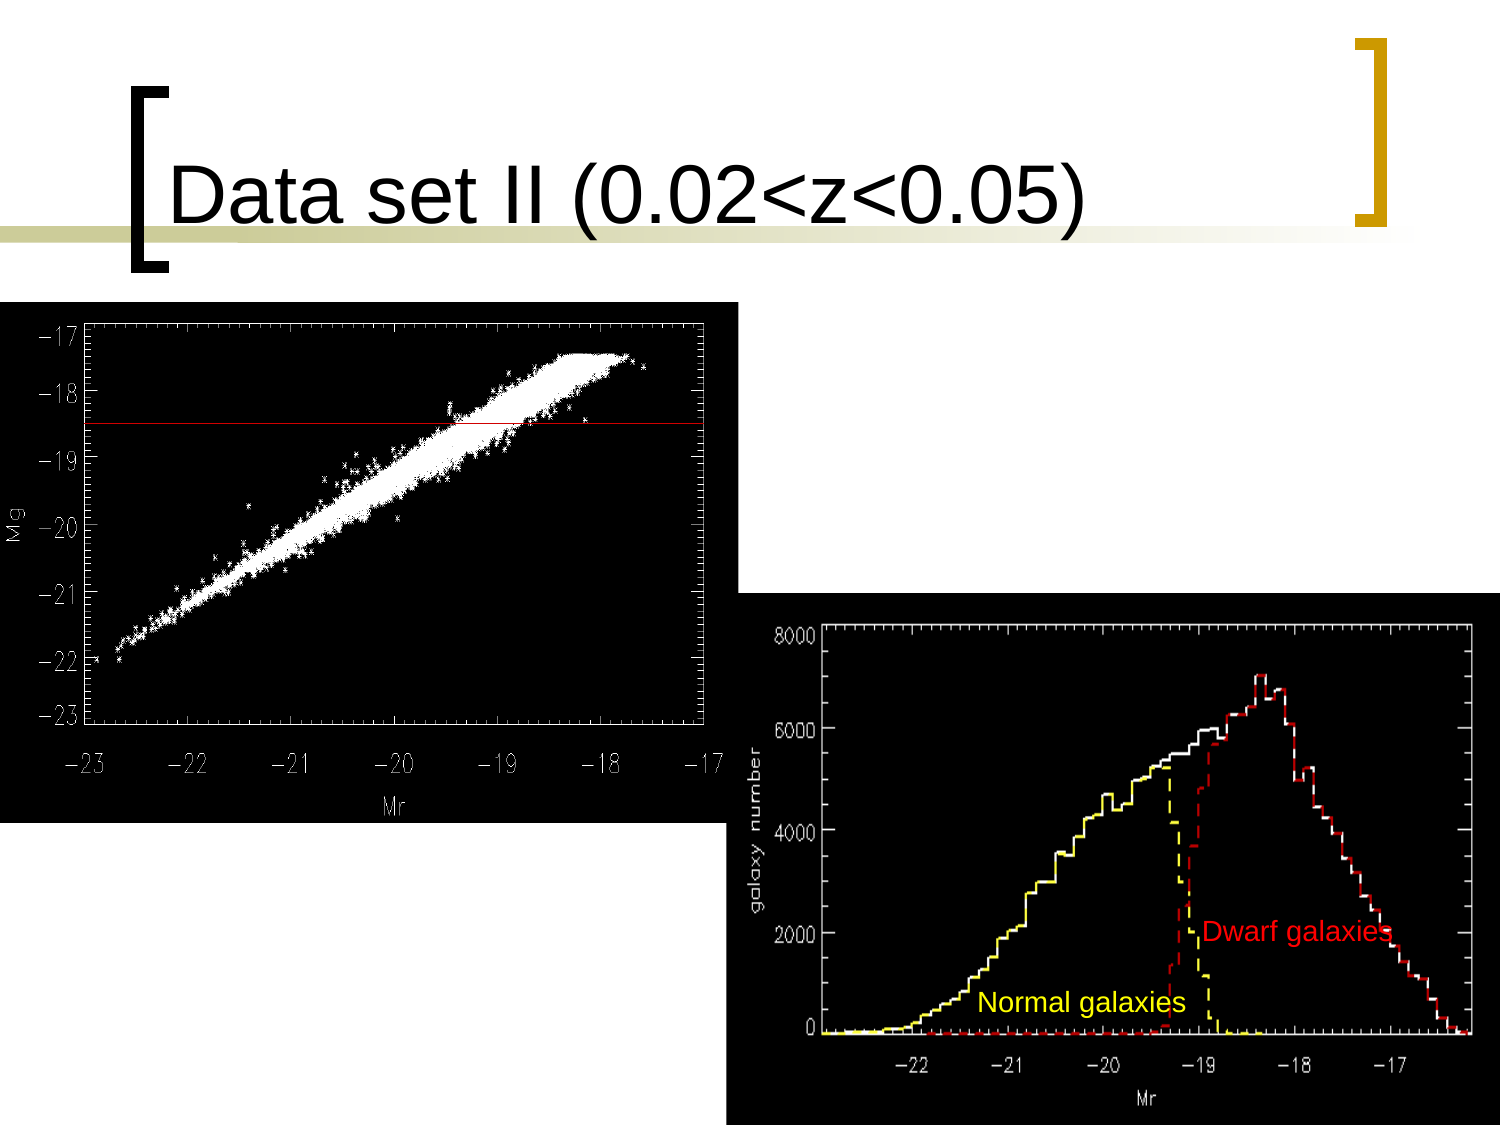

# Data set II (0.02<z<0.05)
Dwarf galaxies
Normal galaxies